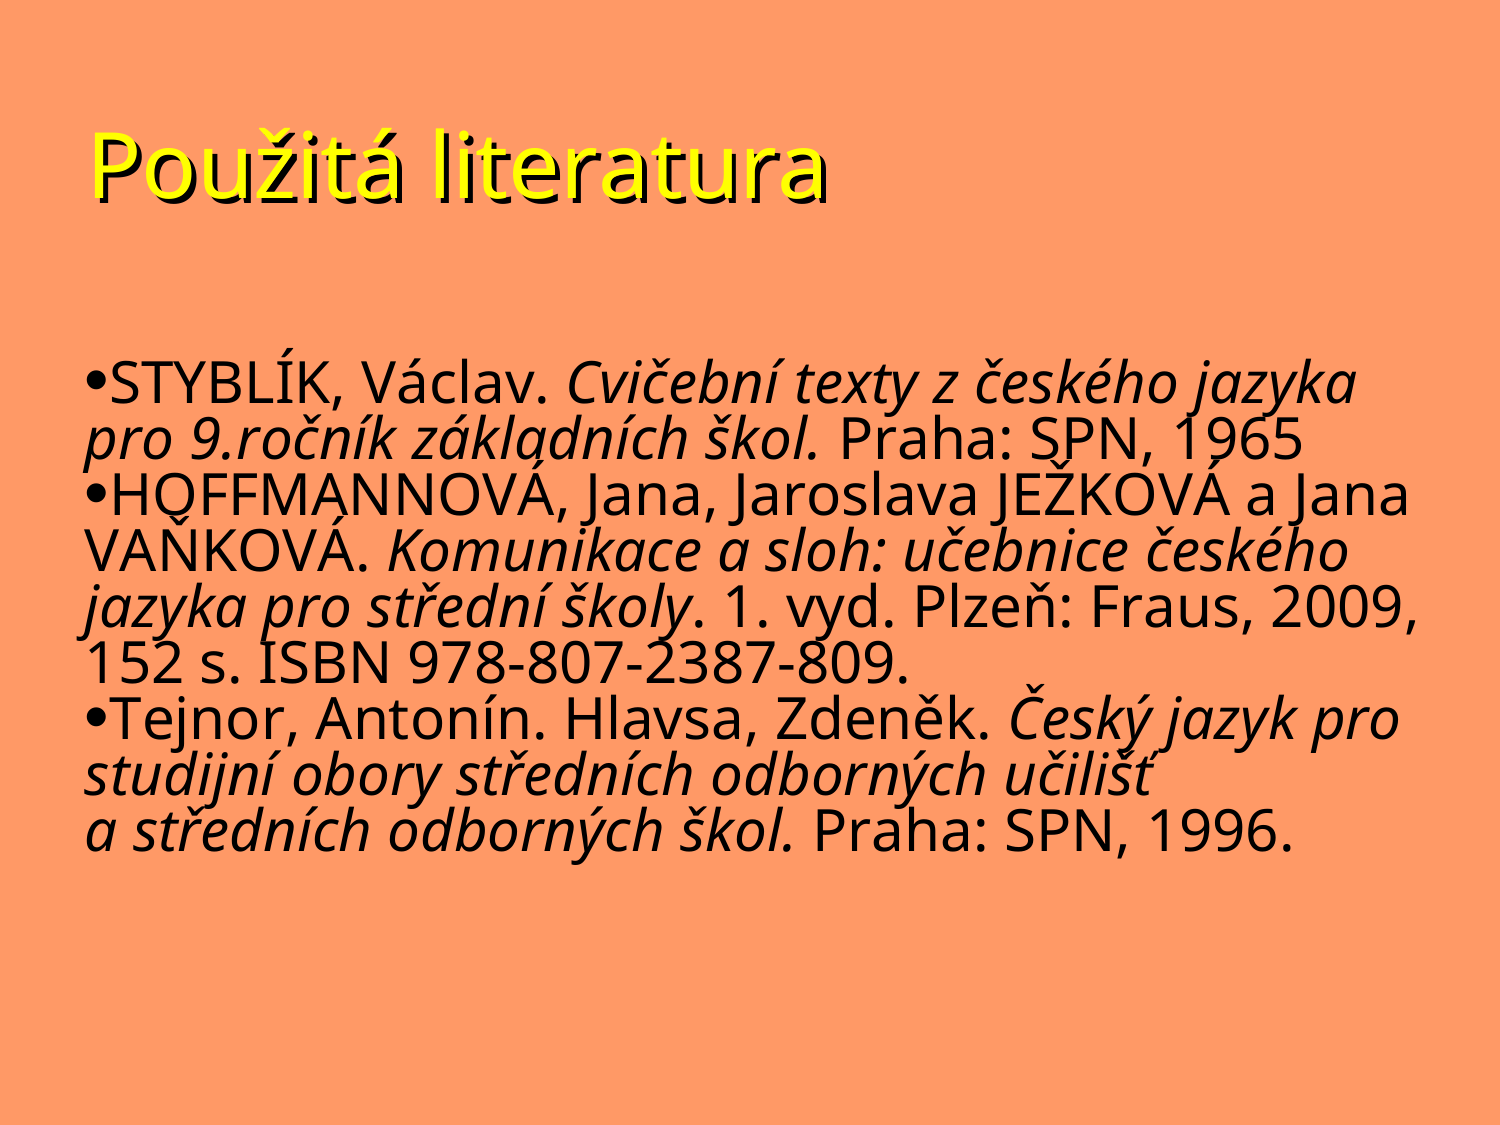

# Použitá literatura
STYBLÍK, Václav. Cvičební texty z českého jazyka pro 9.ročník základních škol. Praha: SPN, 1965
HOFFMANNOVÁ, Jana, Jaroslava JEŽKOVÁ a Jana VAŇKOVÁ. Komunikace a sloh: učebnice českého jazyka pro střední školy. 1. vyd. Plzeň: Fraus, 2009, 152 s. ISBN 978-807-2387-809.
Tejnor, Antonín. Hlavsa, Zdeněk. Český jazyk pro studijní obory středních odborných učilišť
a středních odborných škol. Praha: SPN, 1996.